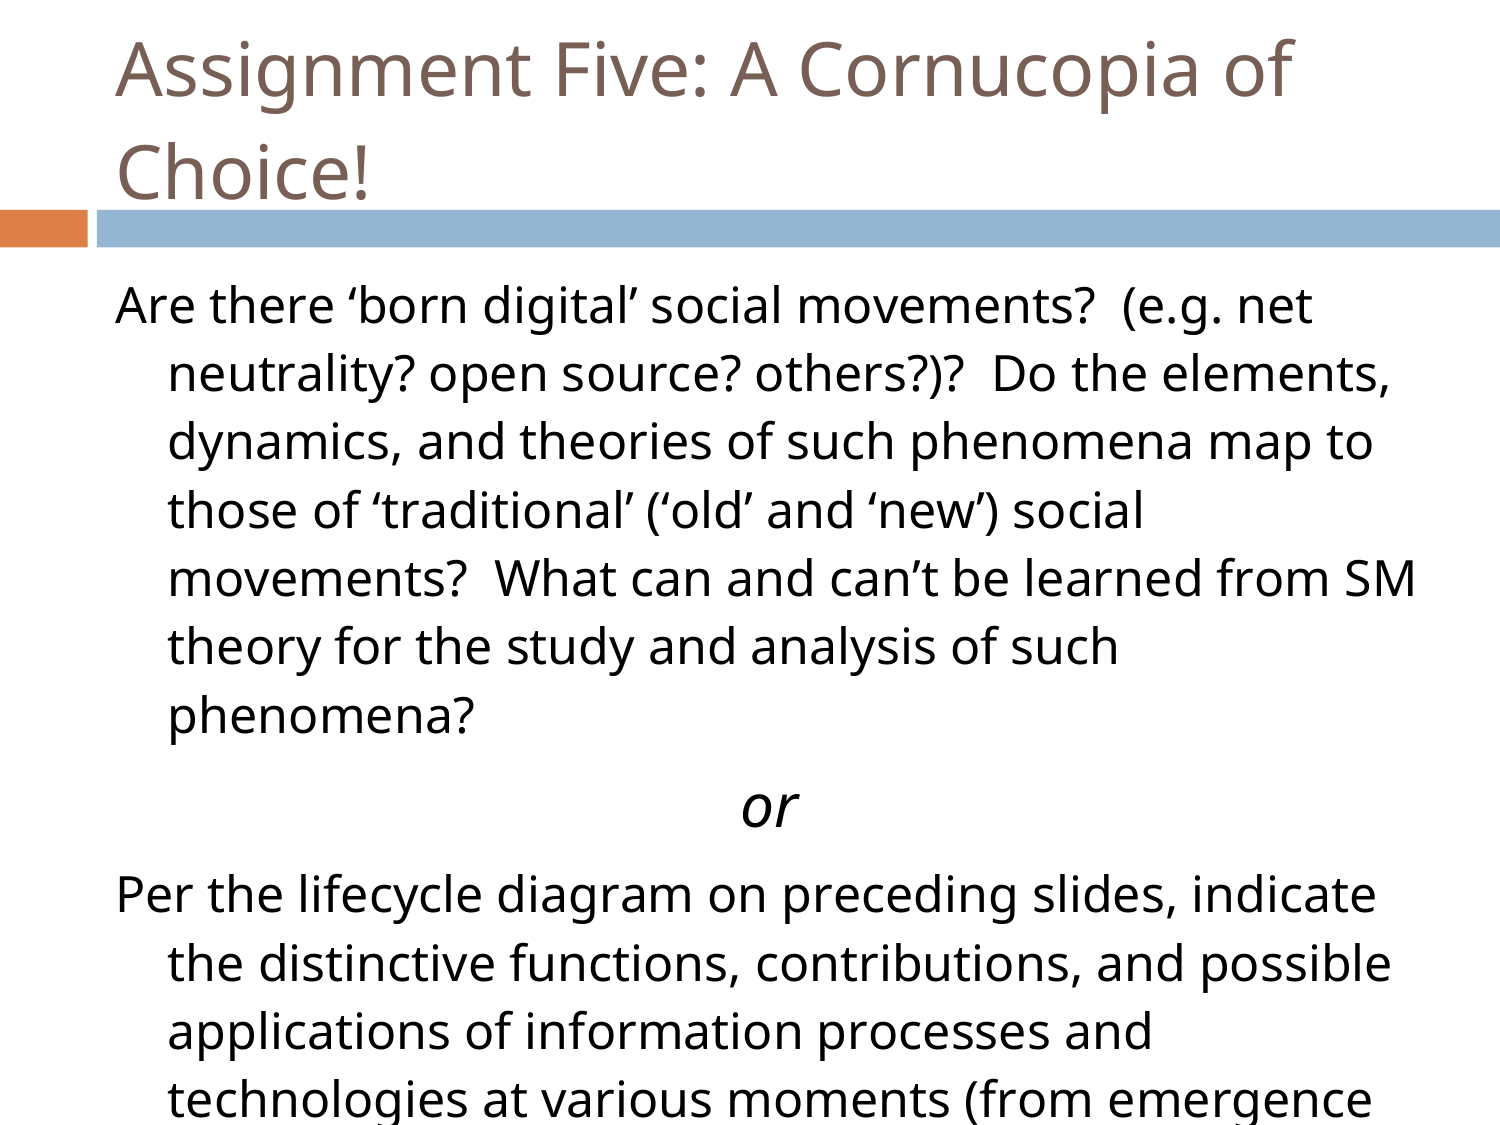

# Assignment Five: A Cornucopia of Choice!
Are there ‘born digital’ social movements? (e.g. net neutrality? open source? others?)? Do the elements, dynamics, and theories of such phenomena map to those of ‘traditional’ (‘old’ and ‘new’) social movements? What can and can’t be learned from SM theory for the study and analysis of such phenomena?
or
Per the lifecycle diagram on preceding slides, indicate the distinctive functions, contributions, and possible applications of information processes and technologies at various moments (from emergence to decline or transformation) in the SM lifecycle. If it’s helpful, you may structure your discussion around an existing, nascent, or potential / imaginary social movement.